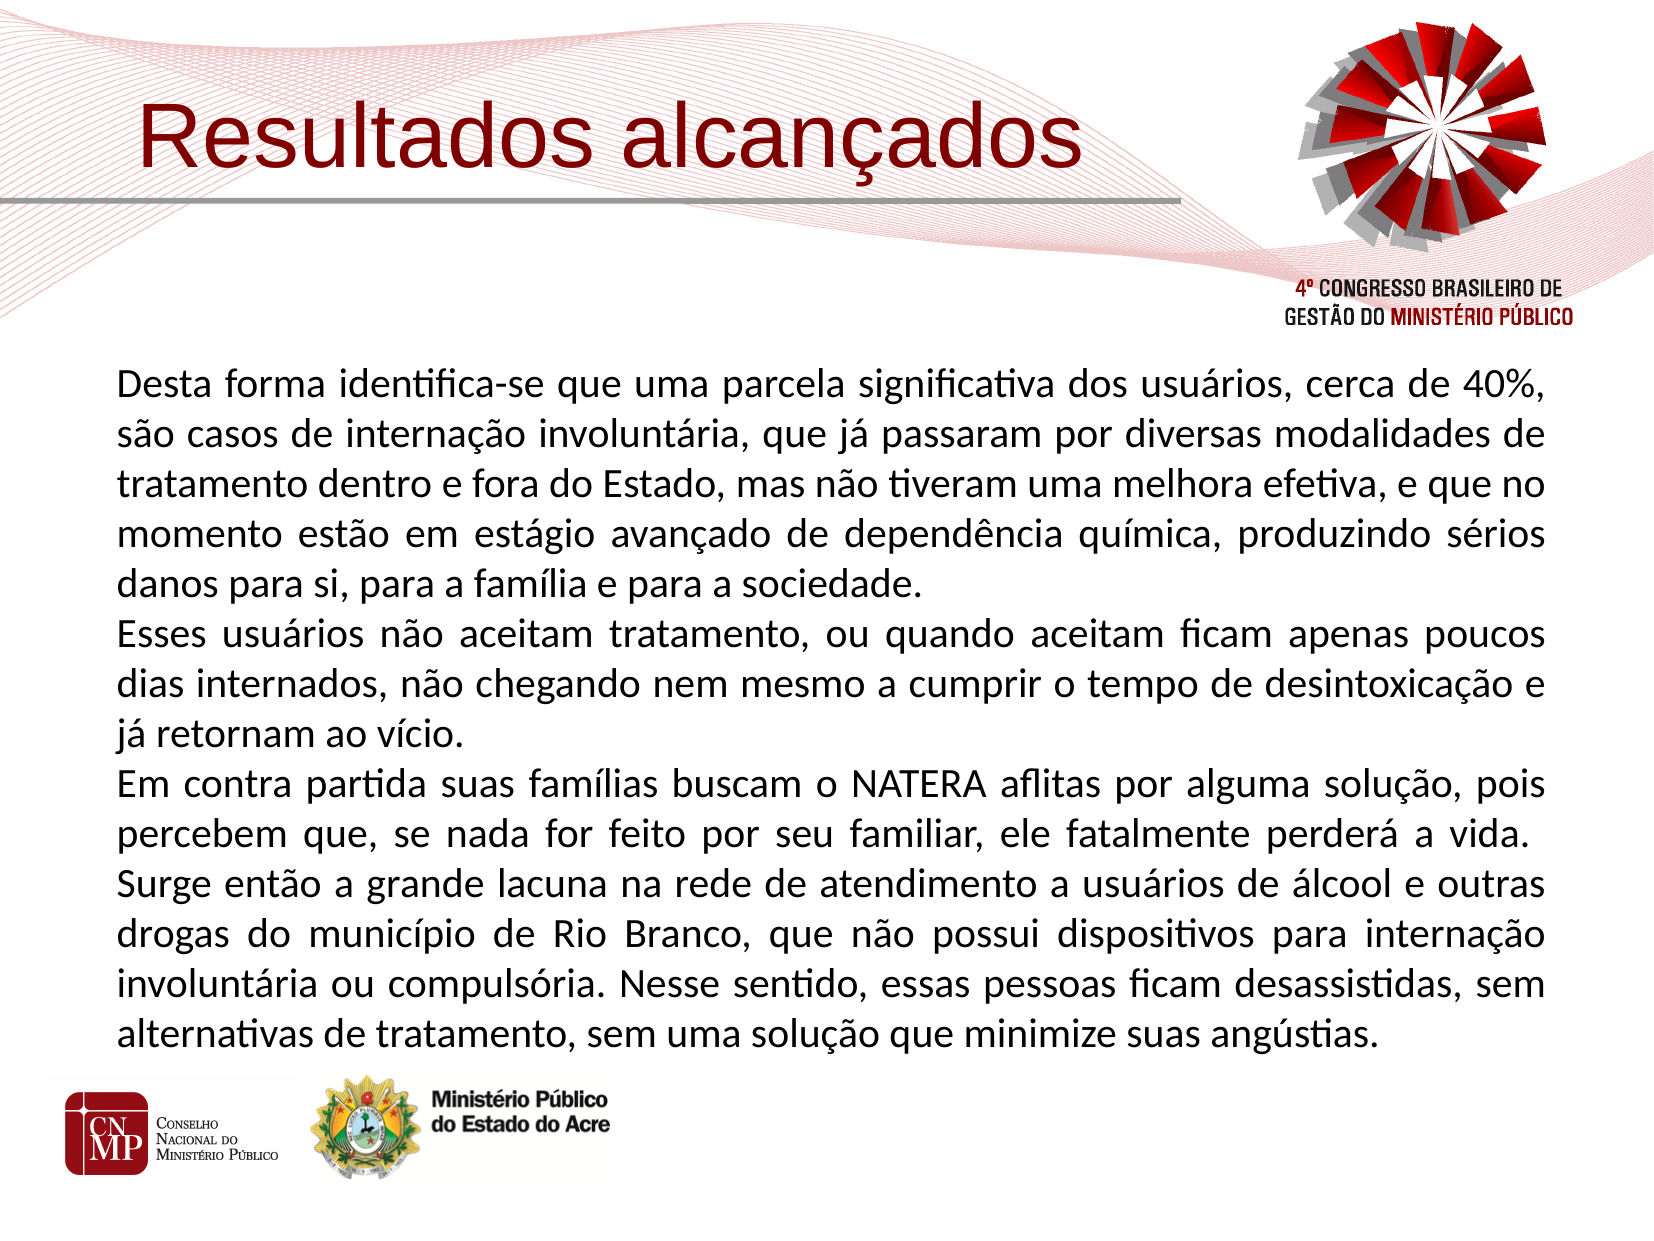

Resultados alcançados
Desta forma identifica-se que uma parcela significativa dos usuários, cerca de 40%, são casos de internação involuntária, que já passaram por diversas modalidades de tratamento dentro e fora do Estado, mas não tiveram uma melhora efetiva, e que no momento estão em estágio avançado de dependência química, produzindo sérios danos para si, para a família e para a sociedade.
Esses usuários não aceitam tratamento, ou quando aceitam ficam apenas poucos dias internados, não chegando nem mesmo a cumprir o tempo de desintoxicação e já retornam ao vício.
Em contra partida suas famílias buscam o NATERA aflitas por alguma solução, pois percebem que, se nada for feito por seu familiar, ele fatalmente perderá a vida. Surge então a grande lacuna na rede de atendimento a usuários de álcool e outras drogas do município de Rio Branco, que não possui dispositivos para internação involuntária ou compulsória. Nesse sentido, essas pessoas ficam desassistidas, sem alternativas de tratamento, sem uma solução que minimize suas angústias.